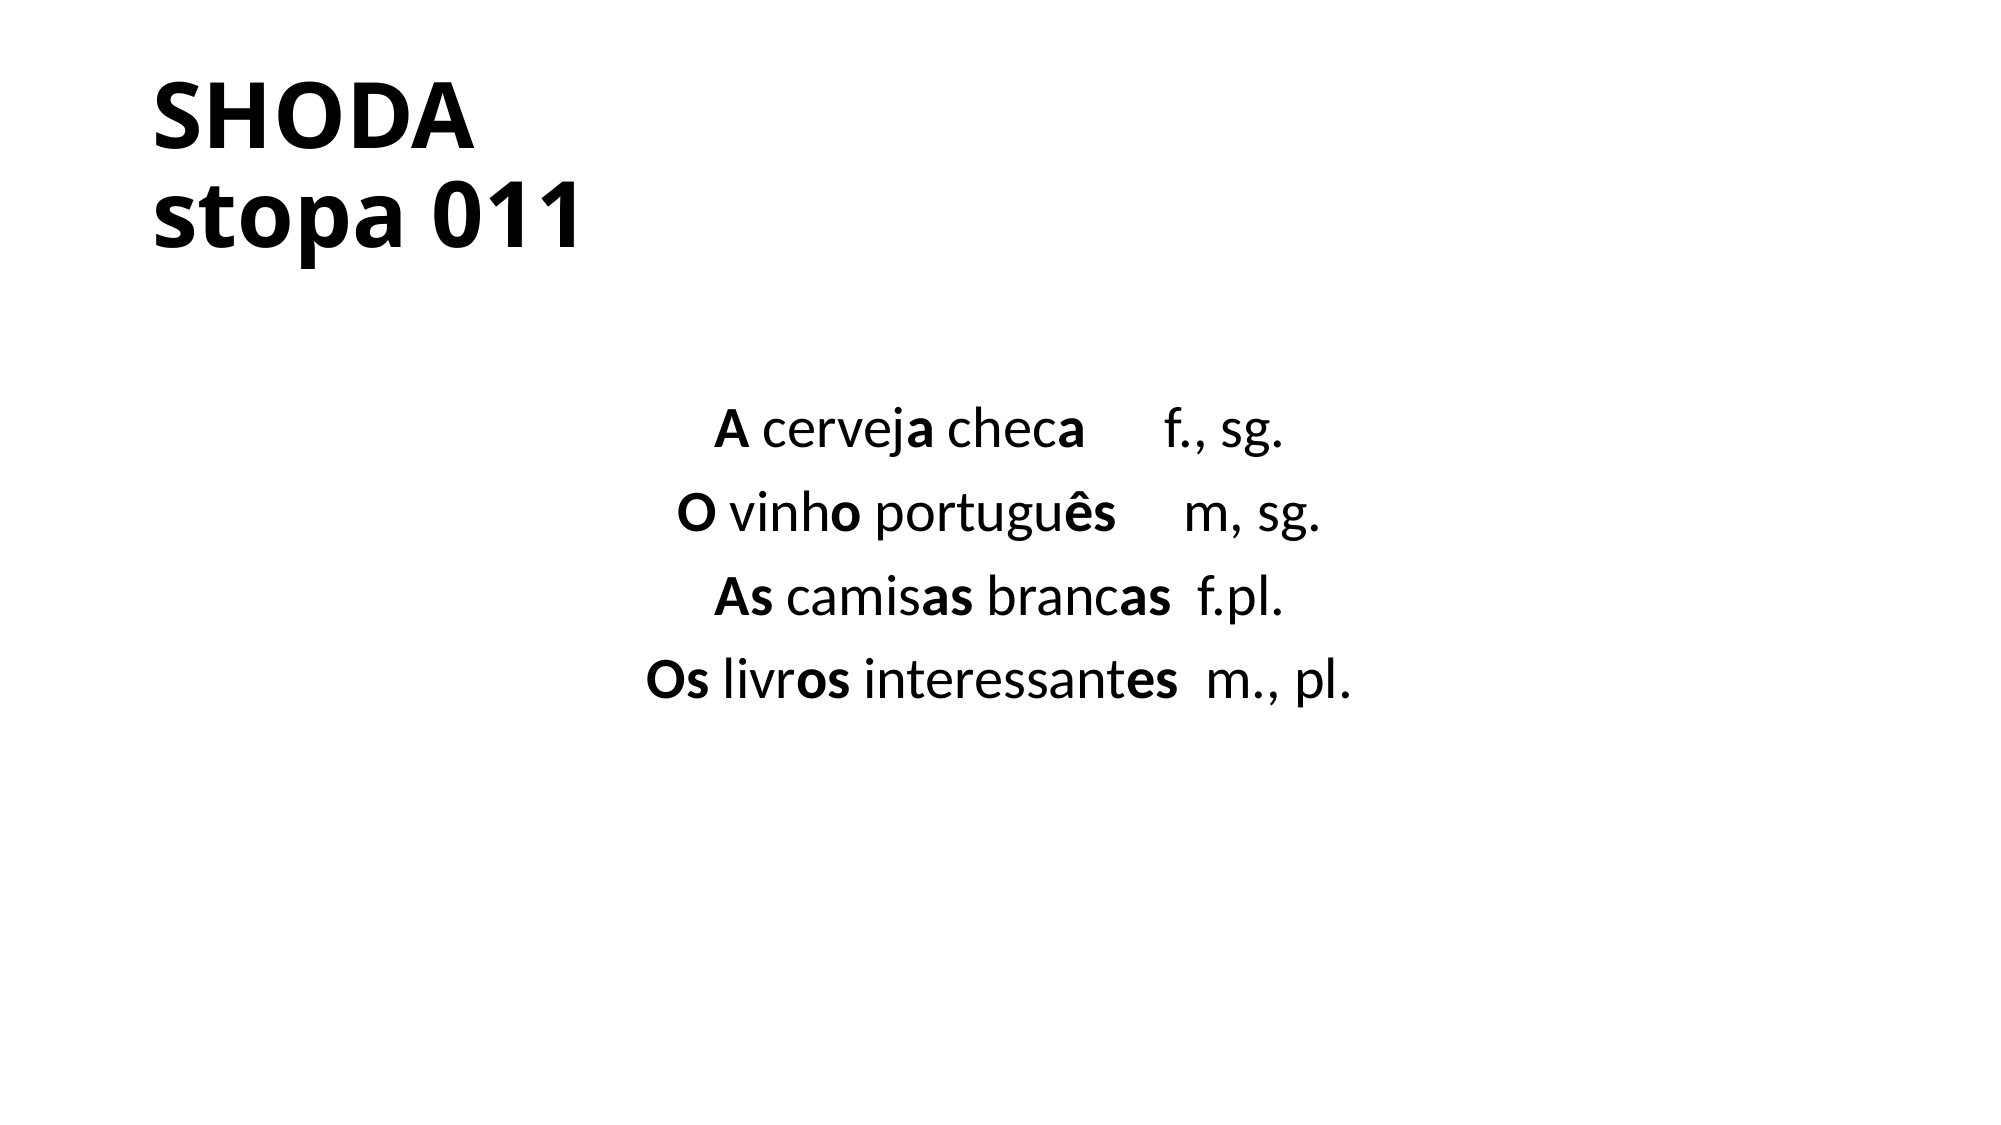

# SHODA stopa 011
A cerveja checa 	f., sg.
O vinho português m, sg.
As camisas brancas f.pl.
Os livros interessantes m., pl.